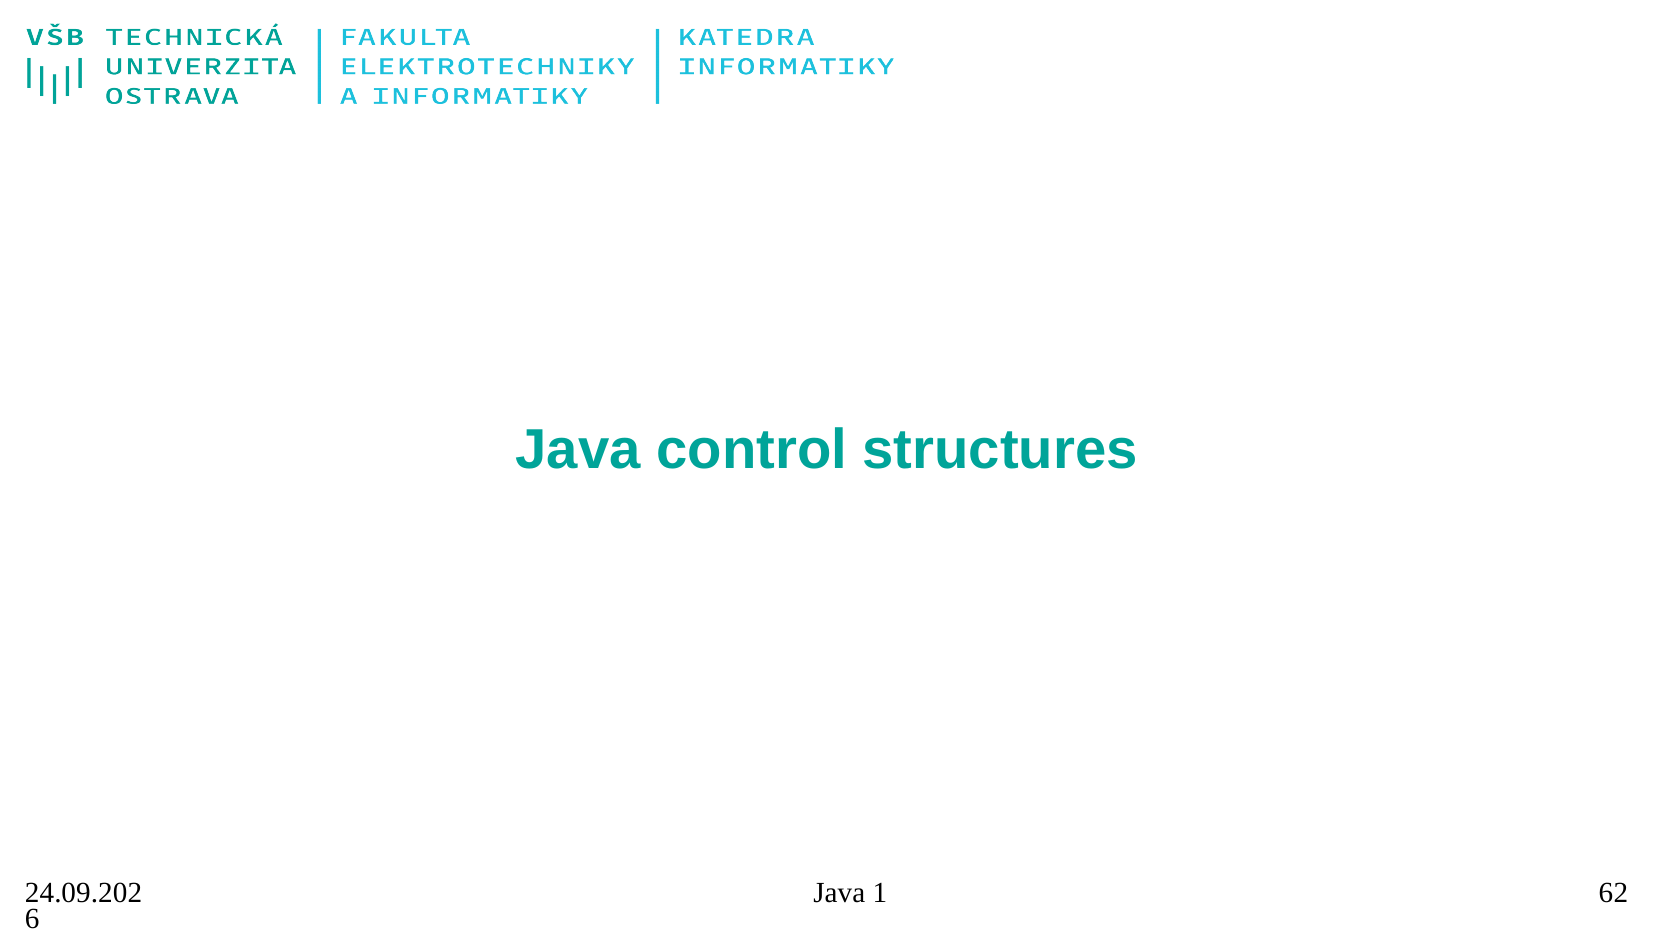

# Java control structures
Java 1
62